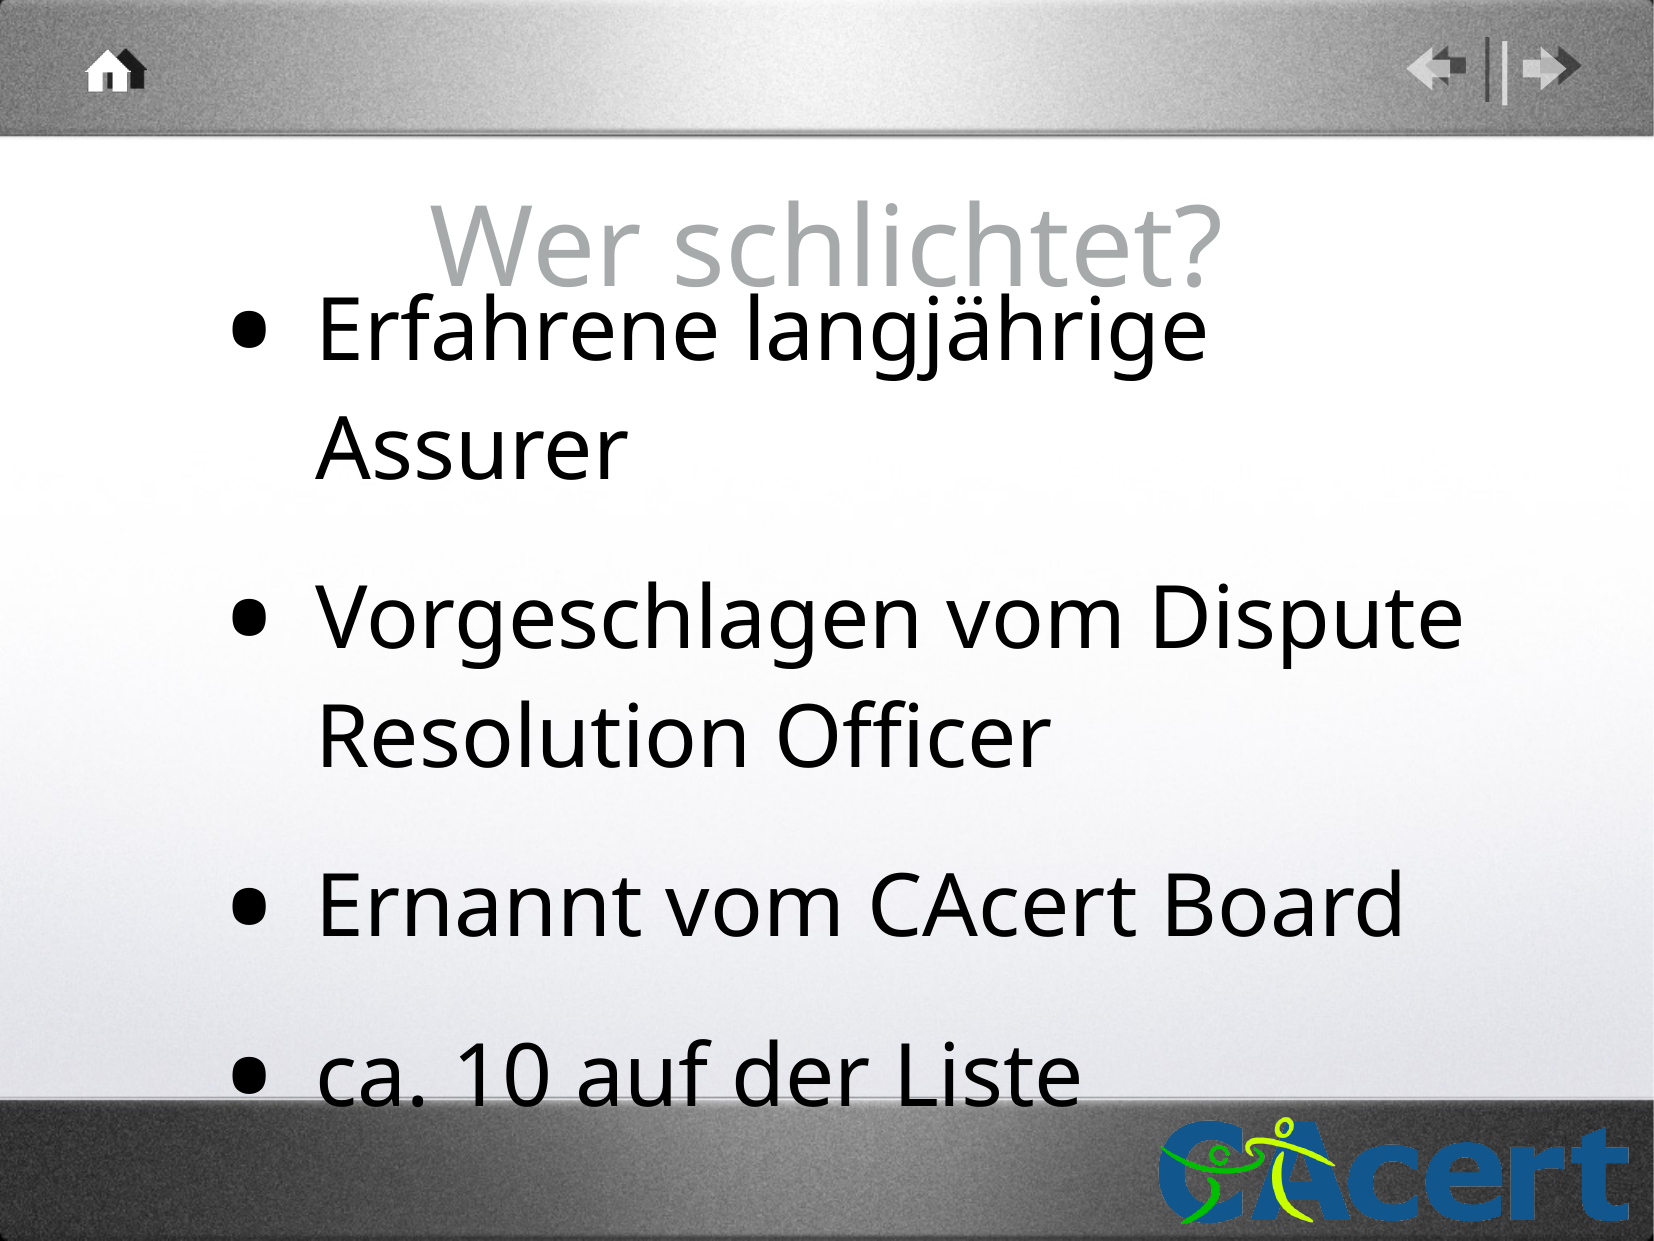

# Wer schlichtet?
Erfahrene langjährige Assurer
Vorgeschlagen vom Dispute Resolution Officer
Ernannt vom CAcert Board
ca. 10 auf der Liste